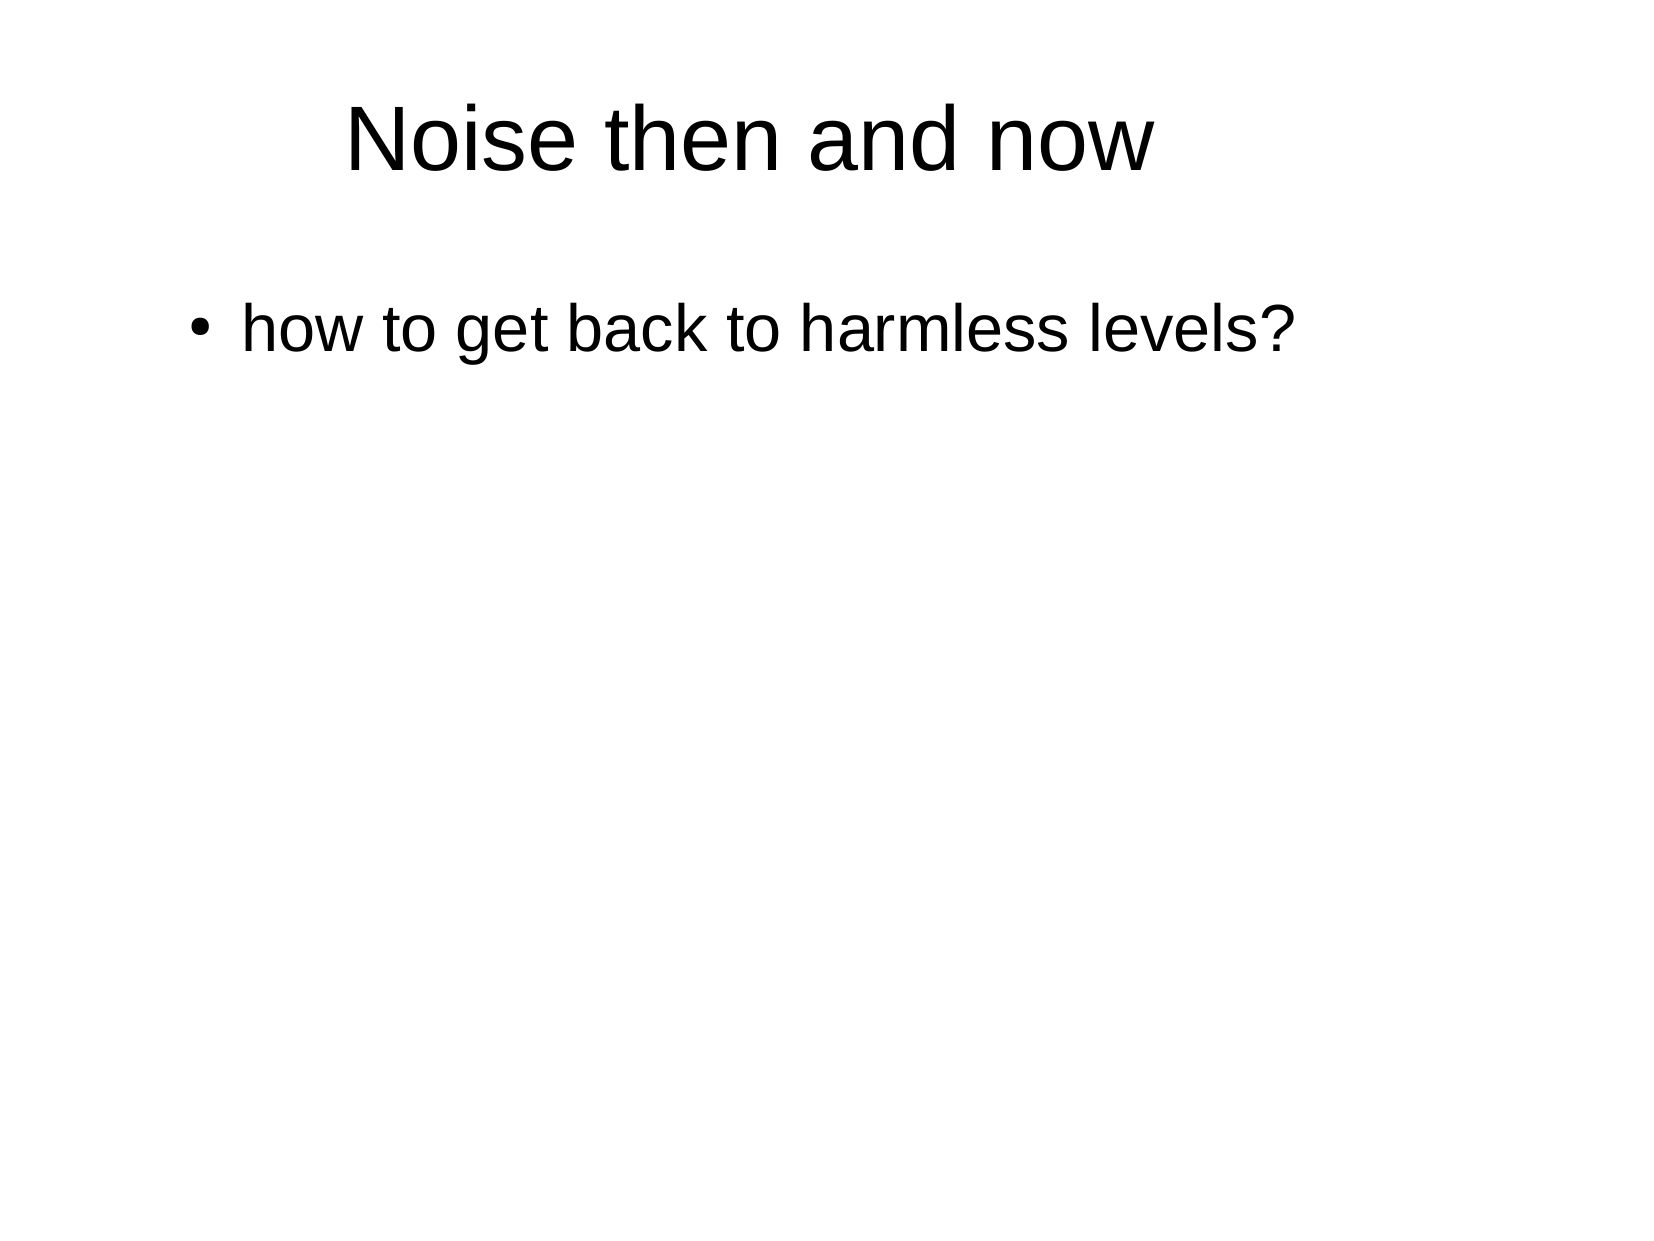

# Noise then and now
how to get back to harmless levels?